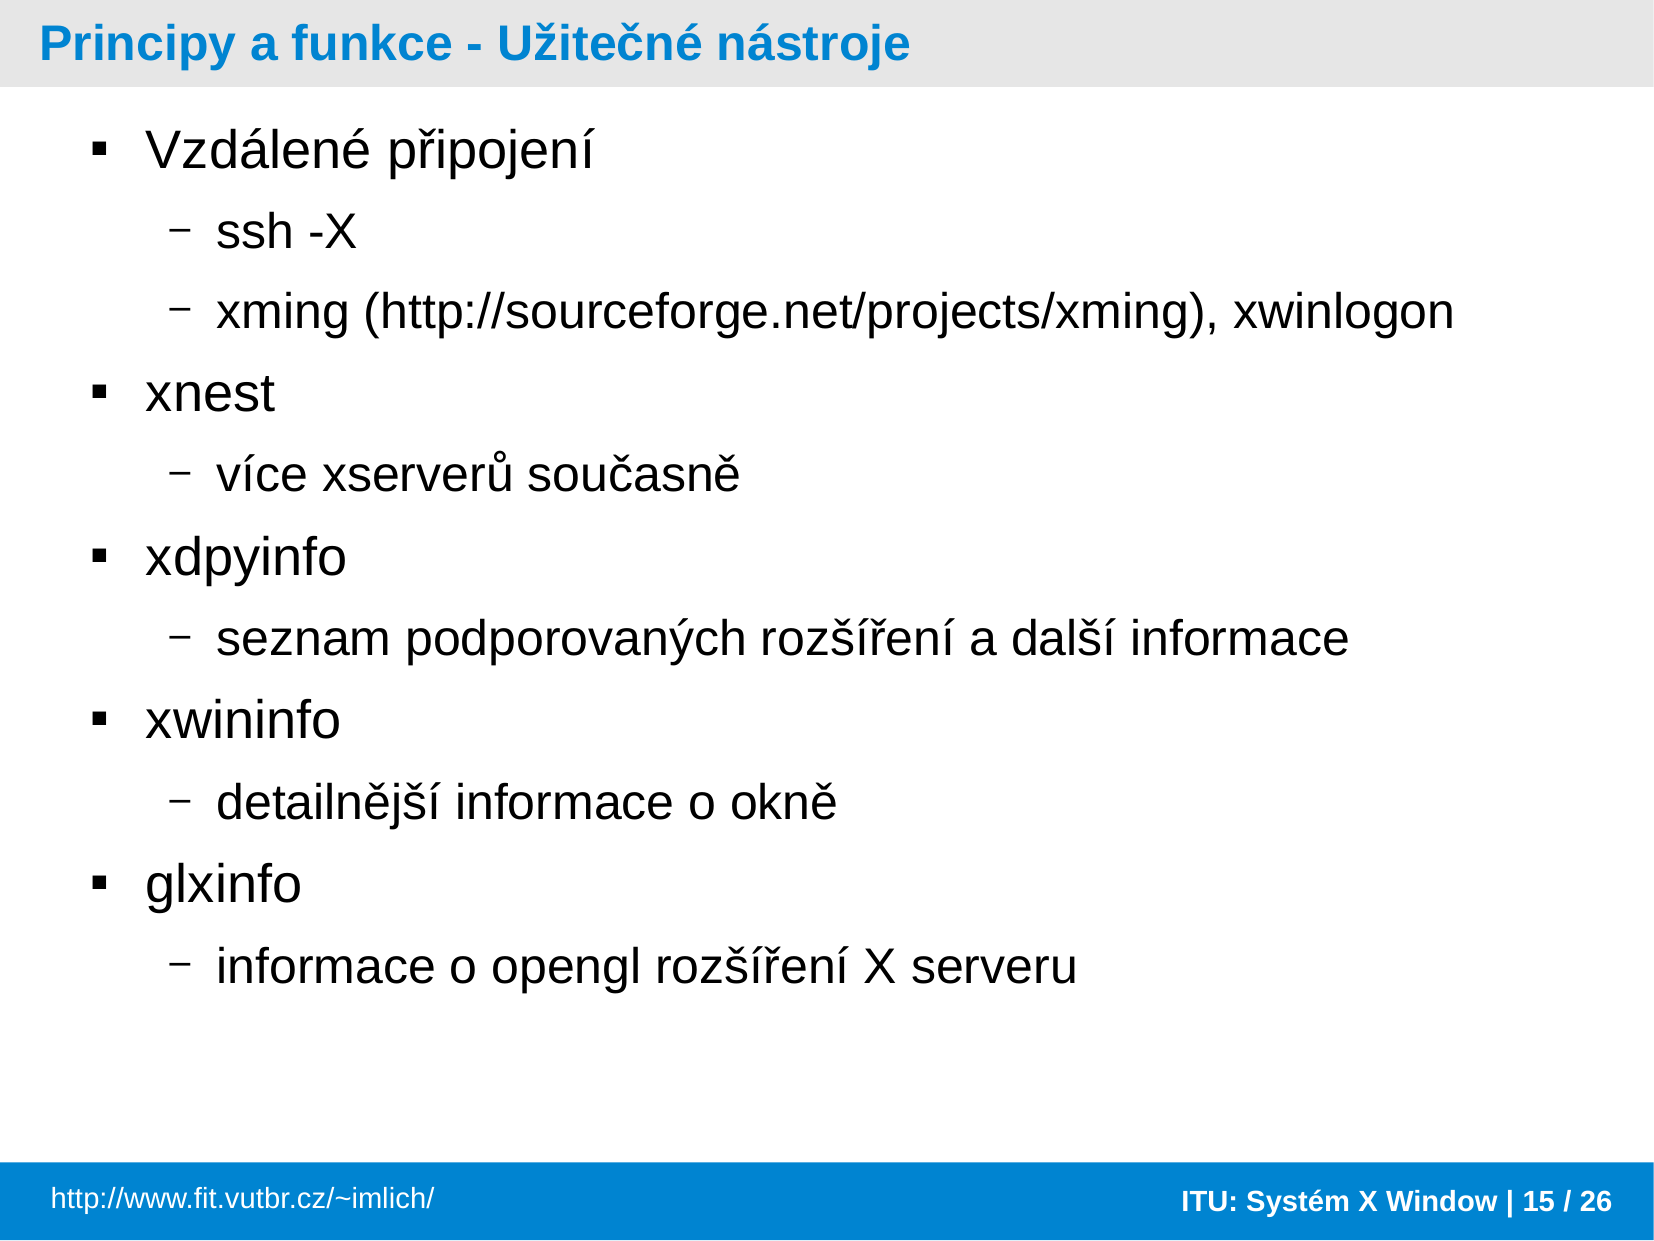

# Principy a funkce - Užitečné nástroje
Vzdálené připojení
ssh -X
xming (http://sourceforge.net/projects/xming), xwinlogon
xnest
více xserverů současně
xdpyinfo
seznam podporovaných rozšíření a další informace
xwininfo
detailnější informace o okně
glxinfo
informace o opengl rozšíření X serveru